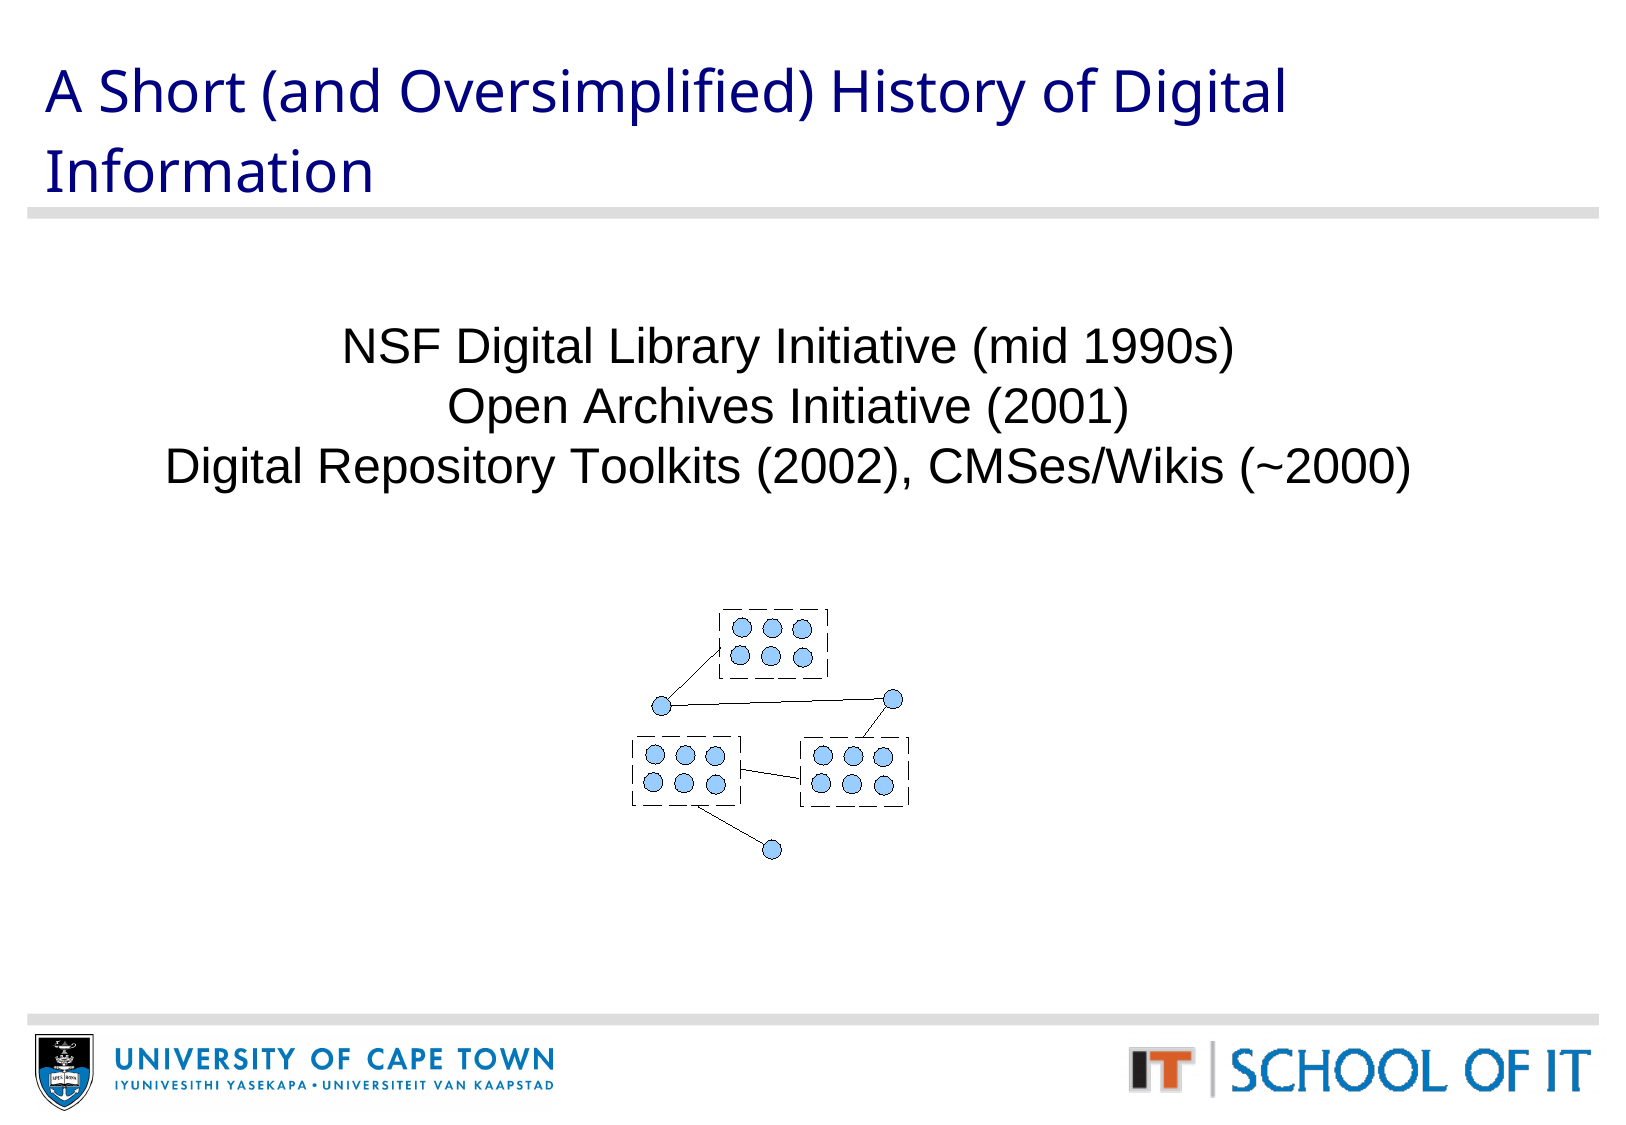

# A Short (and Oversimplified) History of Digital Information
NSF Digital Library Initiative (mid 1990s)
Open Archives Initiative (2001)
Digital Repository Toolkits (2002), CMSes/Wikis (~2000)